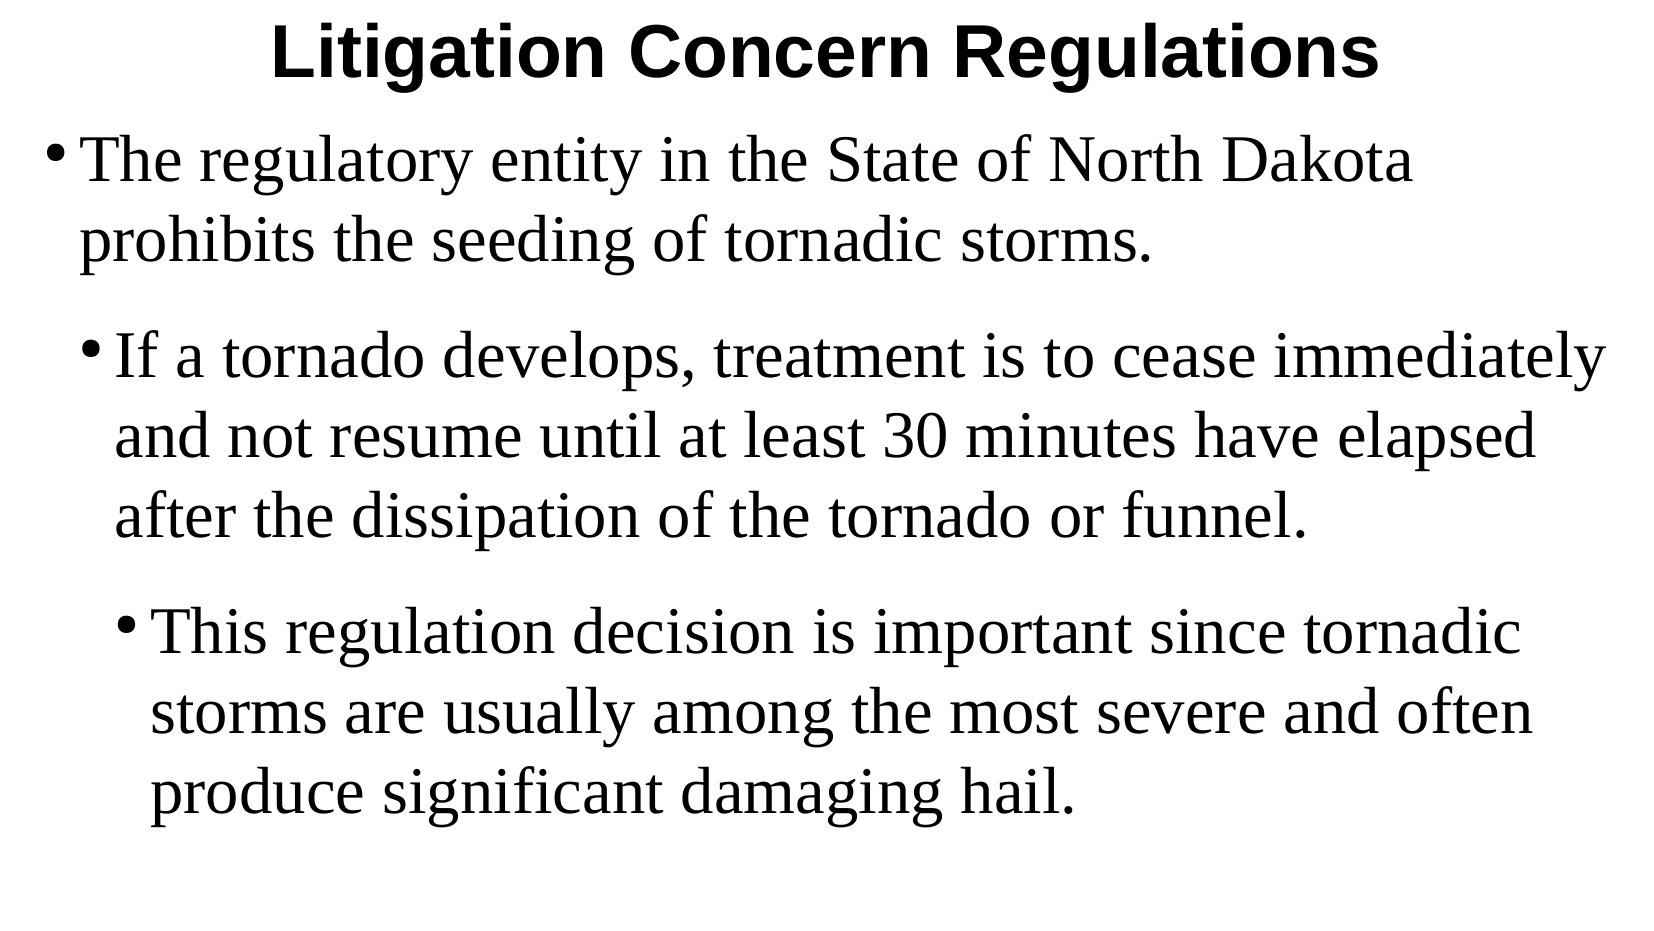

# Litigation Concern Regulations
The regulatory entity in the State of North Dakota prohibits the seeding of tornadic storms.
If a tornado develops, treatment is to cease immediately and not resume until at least 30 minutes have elapsed after the dissipation of the tornado or funnel.
This regulation decision is important since tornadic storms are usually among the most severe and often produce significant damaging hail.